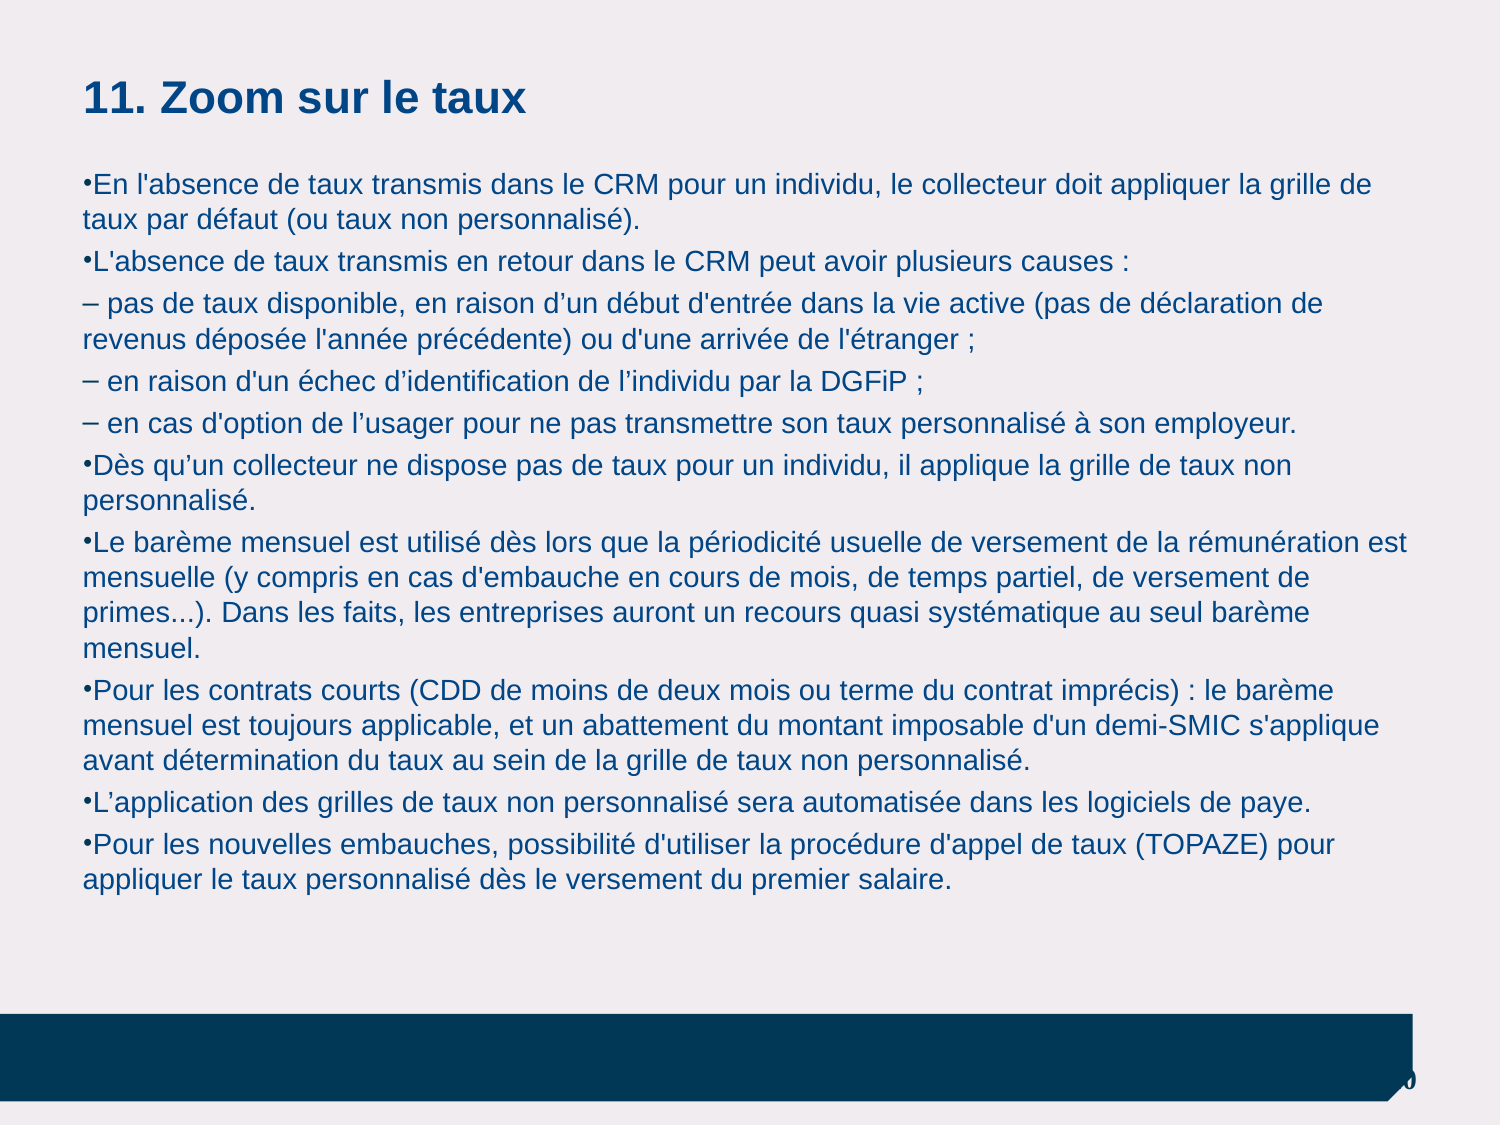

# 11. Zoom sur le taux
En l'absence de taux transmis dans le CRM pour un individu, le collecteur doit appliquer la grille de taux par défaut (ou taux non personnalisé).
L'absence de taux transmis en retour dans le CRM peut avoir plusieurs causes :
 pas de taux disponible, en raison d’un début d'entrée dans la vie active (pas de déclaration de revenus déposée l'année précédente) ou d'une arrivée de l'étranger ;
 en raison d'un échec d’identification de l’individu par la DGFiP ;
 en cas d'option de l’usager pour ne pas transmettre son taux personnalisé à son employeur.
Dès qu’un collecteur ne dispose pas de taux pour un individu, il applique la grille de taux non personnalisé.
Le barème mensuel est utilisé dès lors que la périodicité usuelle de versement de la rémunération est mensuelle (y compris en cas d'embauche en cours de mois, de temps partiel, de versement de primes...). Dans les faits, les entreprises auront un recours quasi systématique au seul barème mensuel.
Pour les contrats courts (CDD de moins de deux mois ou terme du contrat imprécis) : le barème mensuel est toujours applicable, et un abattement du montant imposable d'un demi-SMIC s'applique avant détermination du taux au sein de la grille de taux non personnalisé.
L’application des grilles de taux non personnalisé sera automatisée dans les logiciels de paye.
Pour les nouvelles embauches, possibilité d'utiliser la procédure d'appel de taux (TOPAZE) pour appliquer le taux personnalisé dès le versement du premier salaire.